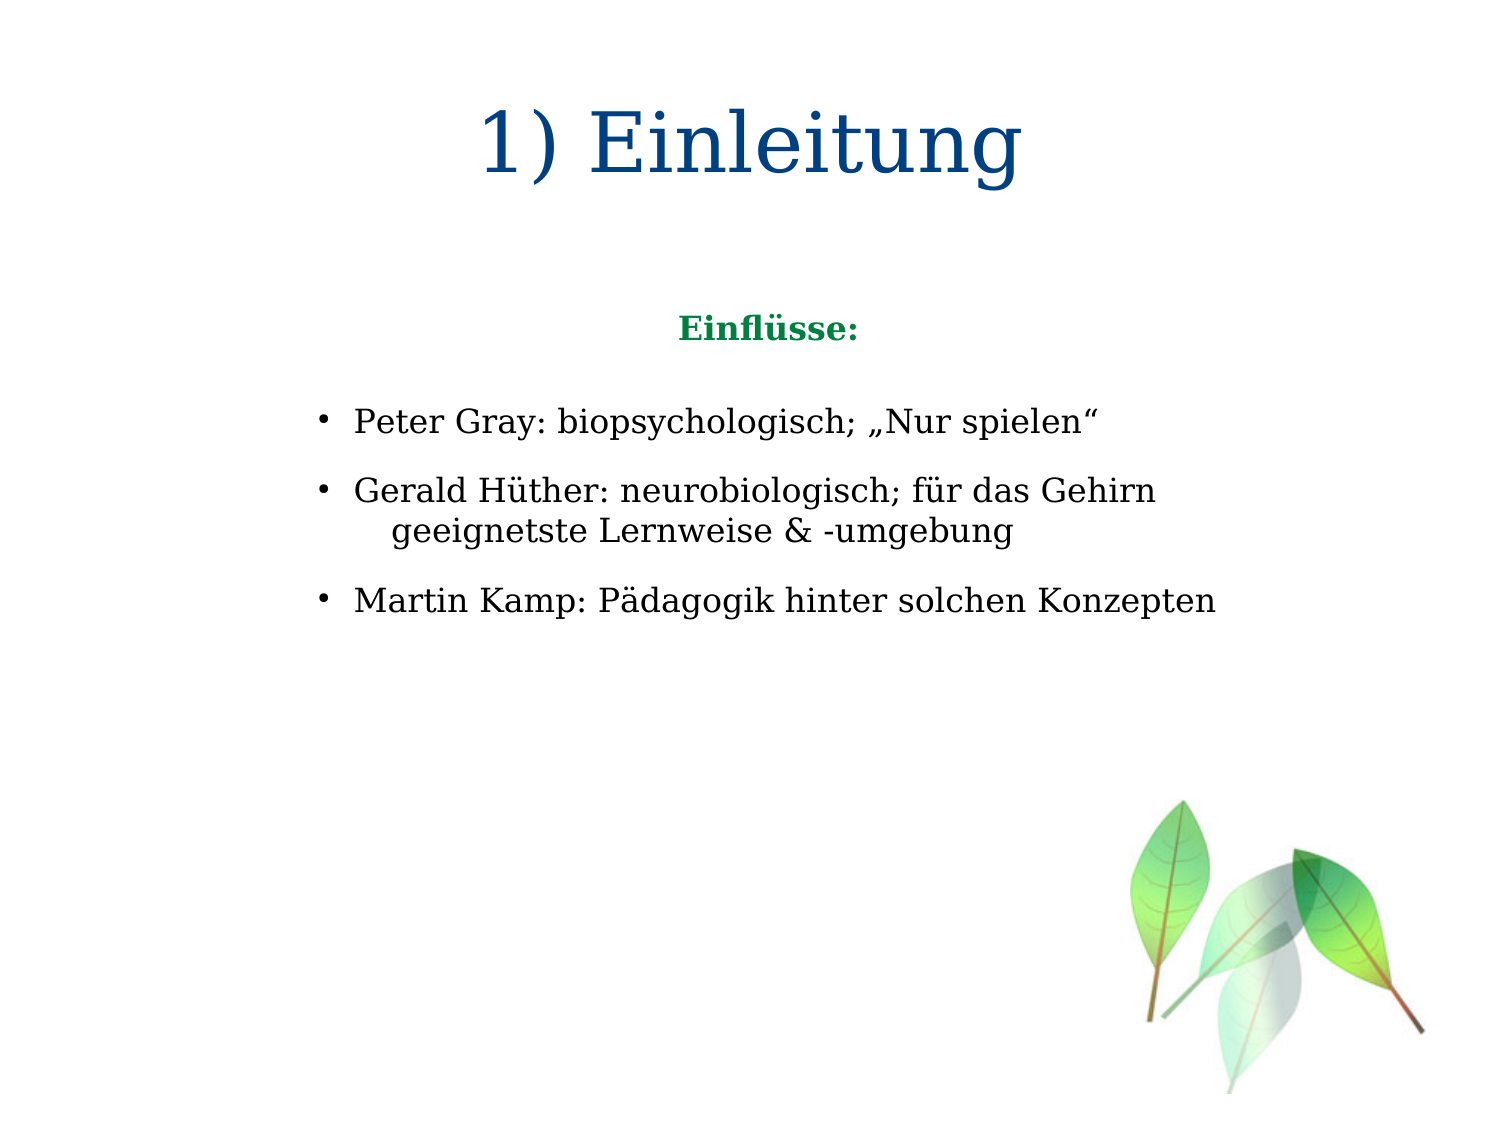

# 1) Einleitung
Einflüsse:
Peter Gray: biopsychologisch; „Nur spielen“
Gerald Hüther: neurobiologisch; für das Gehirn geeignetste Lernweise & -umgebung
Martin Kamp: Pädagogik hinter solchen Konzepten